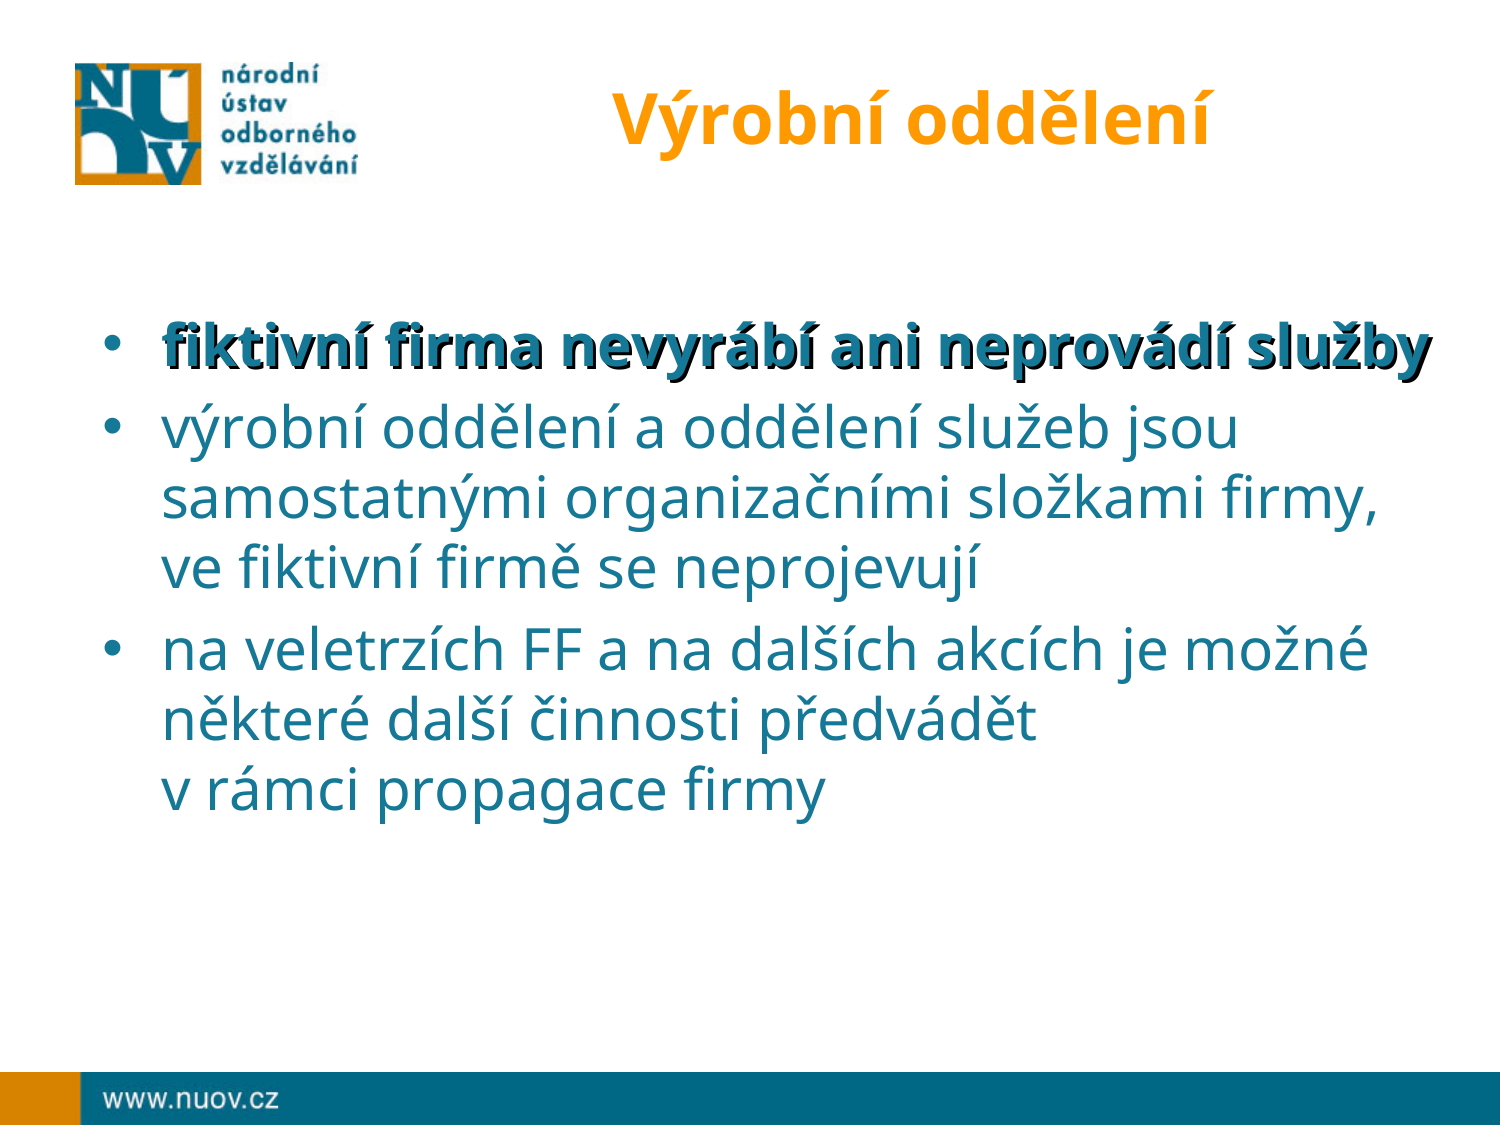

# Výrobní oddělení
fiktivní firma nevyrábí ani neprovádí služby
výrobní oddělení a oddělení služeb jsou samostatnými organizačními složkami firmy, ve fiktivní firmě se neprojevují
na veletrzích FF a na dalších akcích je možné některé další činnosti předvádět
v rámci propagace firmy